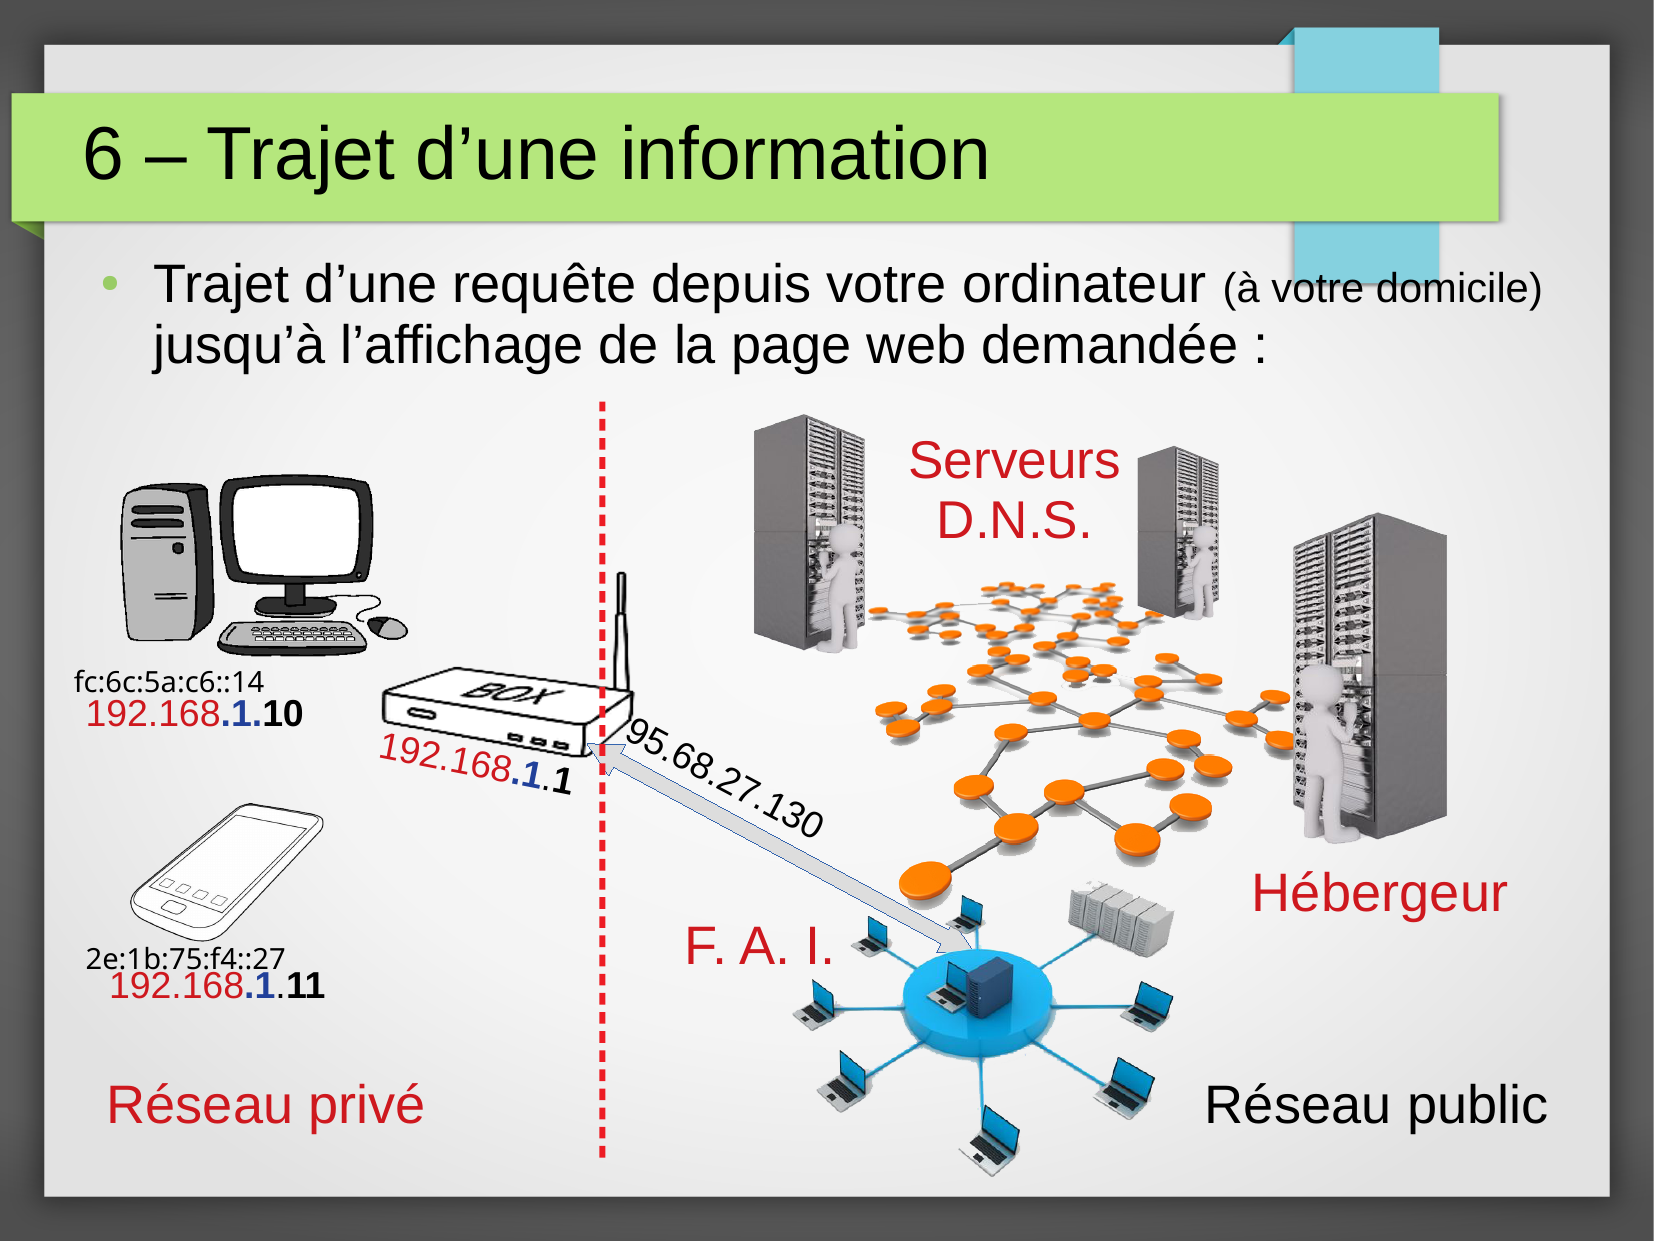

# 6 – Trajet d’une information
Trajet d’une requête depuis votre ordinateur (à votre domicile) jusqu’à l’affichage de la page web demandée :
Réseau public
Serveurs
D.N.S.
Hébergeur
fc:6c:5a:c6::14
2e:1b:75:f4::27
192.168.1.10
192.168.1.11
95.68.27.130
192.168.1.1
F. A. I.
Réseau privé